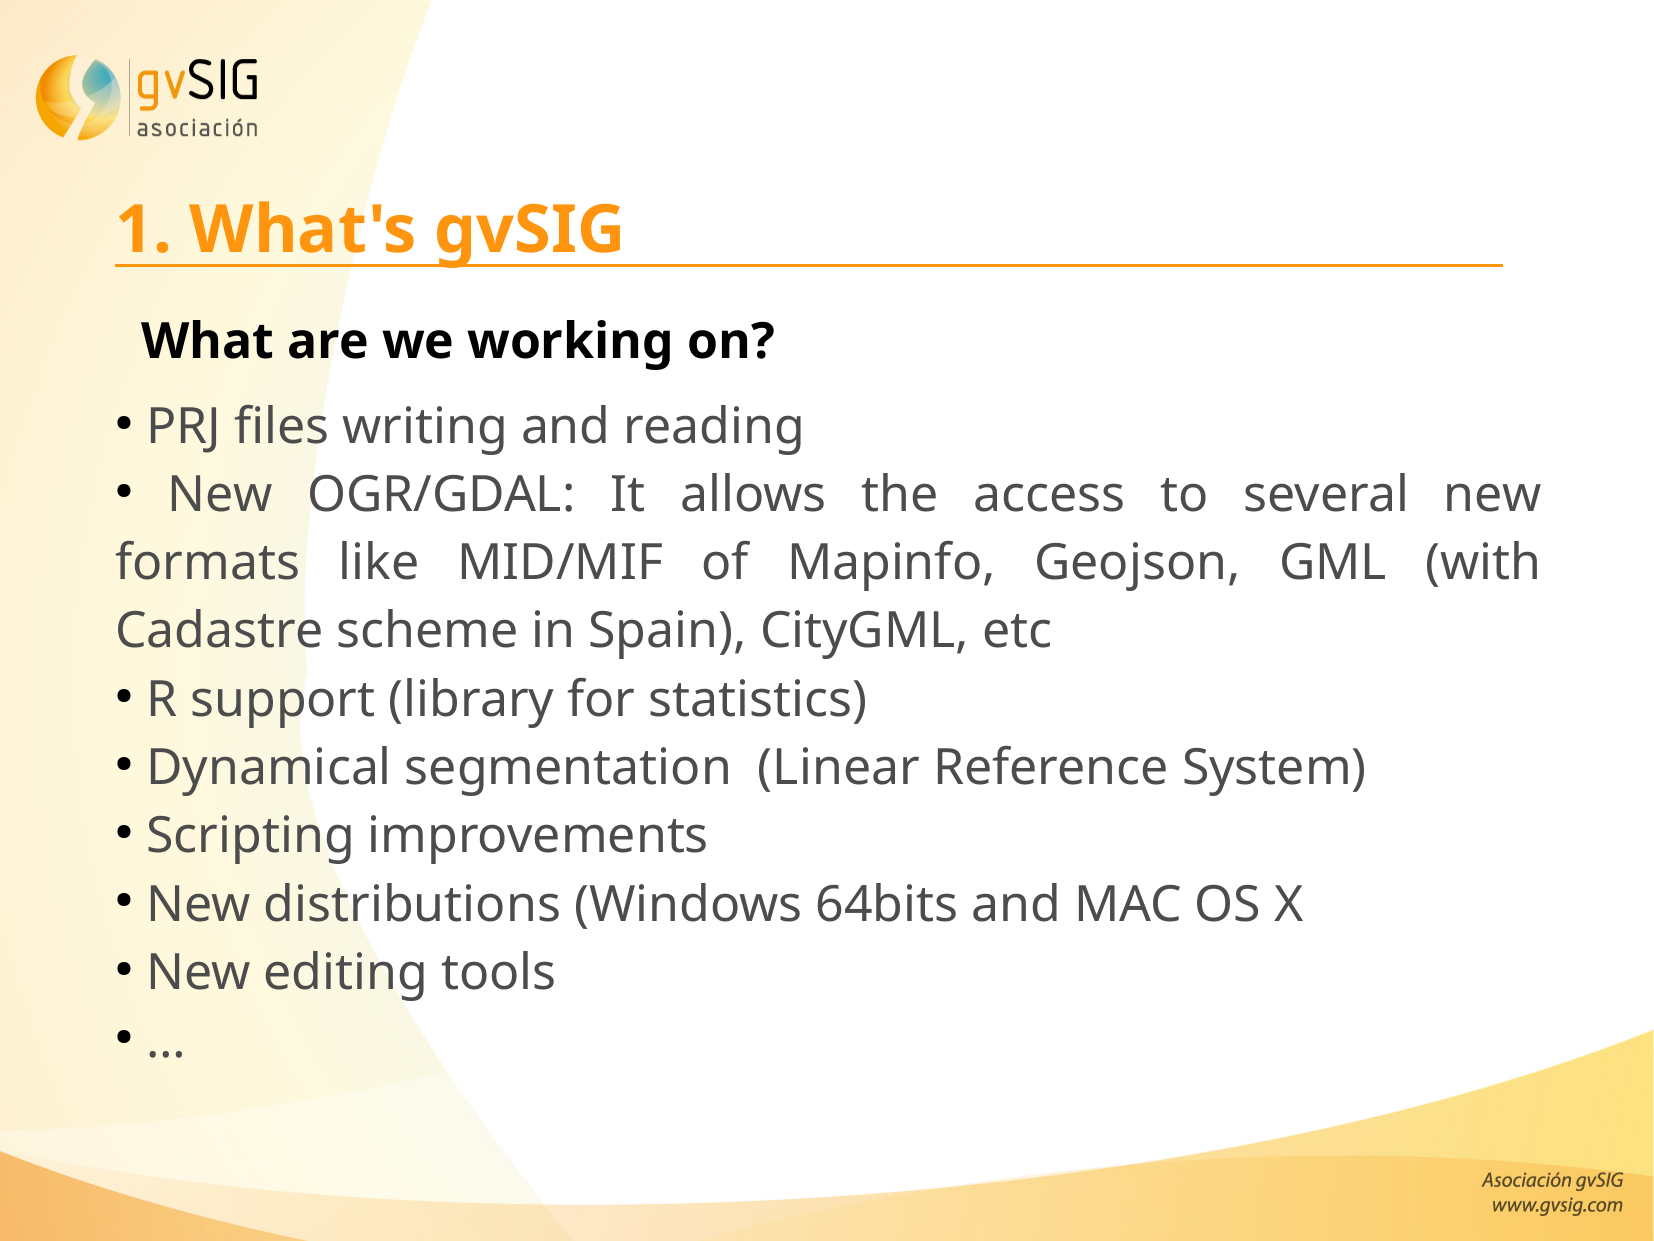

# 1. What's gvSIG
What are we working on?
 PRJ files writing and reading
 New OGR/GDAL: It allows the access to several new formats like MID/MIF of Mapinfo, Geojson, GML (with Cadastre scheme in Spain), CityGML, etc
 R support (library for statistics)
 Dynamical segmentation (Linear Reference System)
 Scripting improvements
 New distributions (Windows 64bits and MAC OS X
 New editing tools
 …